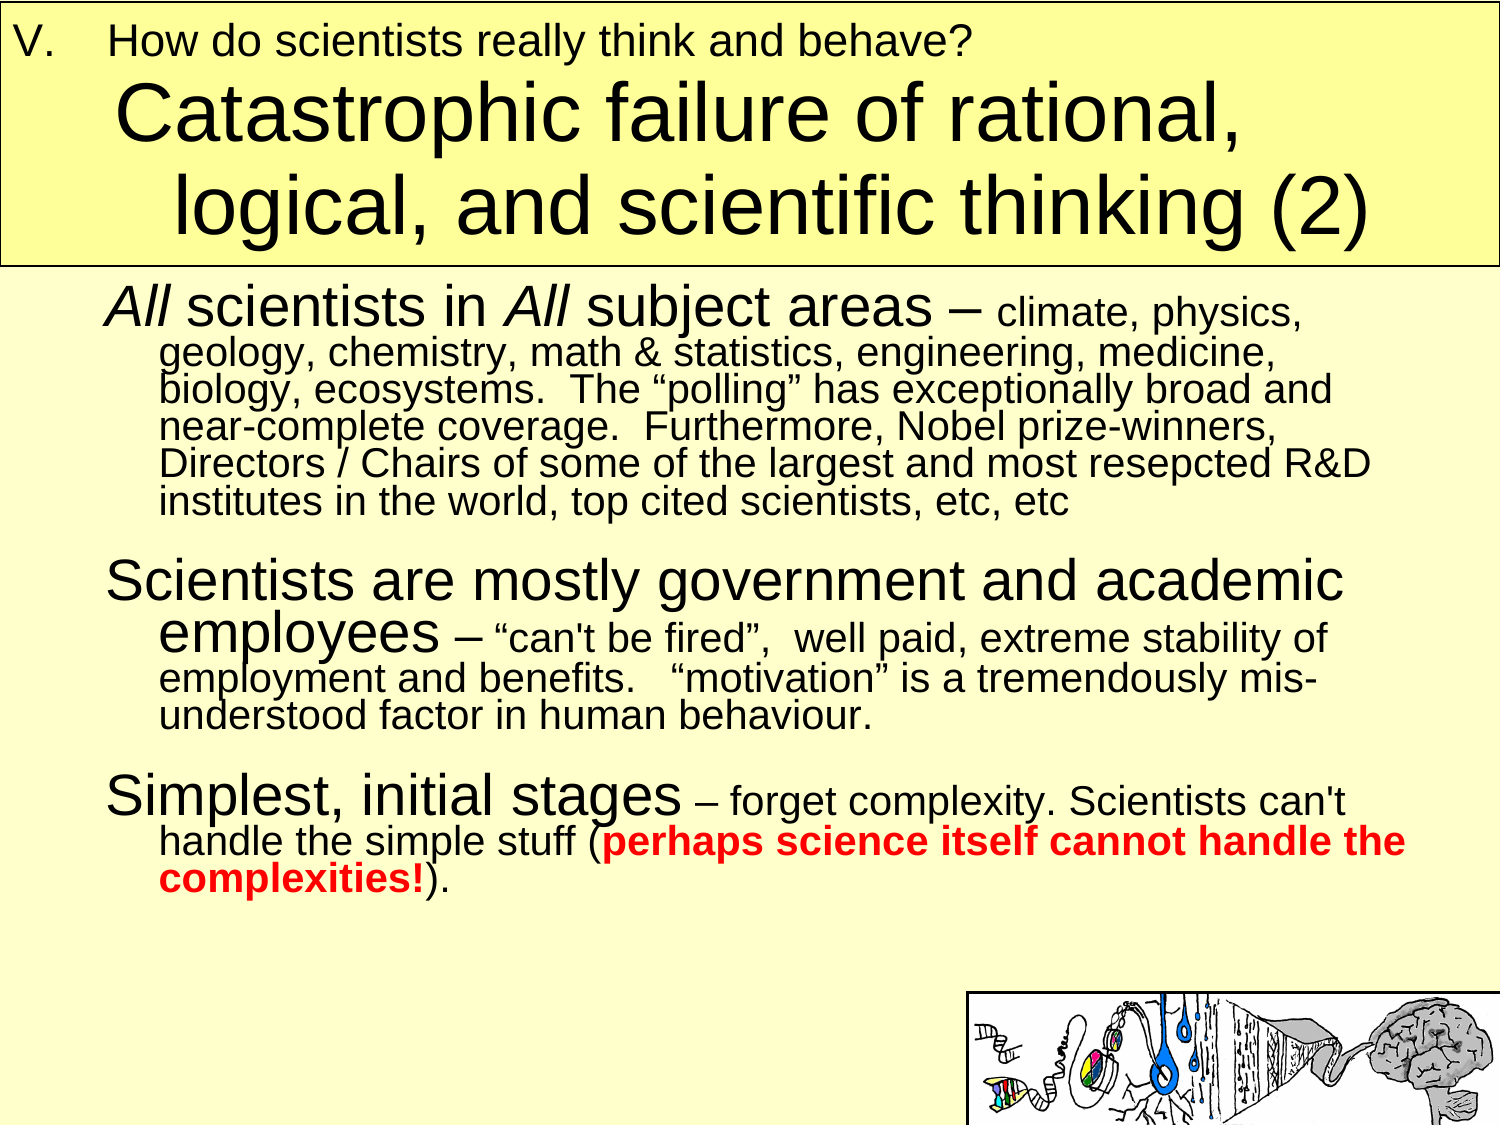

# V. How do scientists really think and behave? Catastrophic failure of rational, logical, and scientific thinking (2)
All scientists in All subject areas – climate, physics, geology, chemistry, math & statistics, engineering, medicine, biology, ecosystems. The “polling” has exceptionally broad and near-complete coverage. Furthermore, Nobel prize-winners, Directors / Chairs of some of the largest and most resepcted R&D institutes in the world, top cited scientists, etc, etc
Scientists are mostly government and academic employees – “can't be fired”, well paid, extreme stability of employment and benefits. “motivation” is a tremendously mis-understood factor in human behaviour.
Simplest, initial stages – forget complexity. Scientists can't handle the simple stuff (perhaps science itself cannot handle the complexities!).